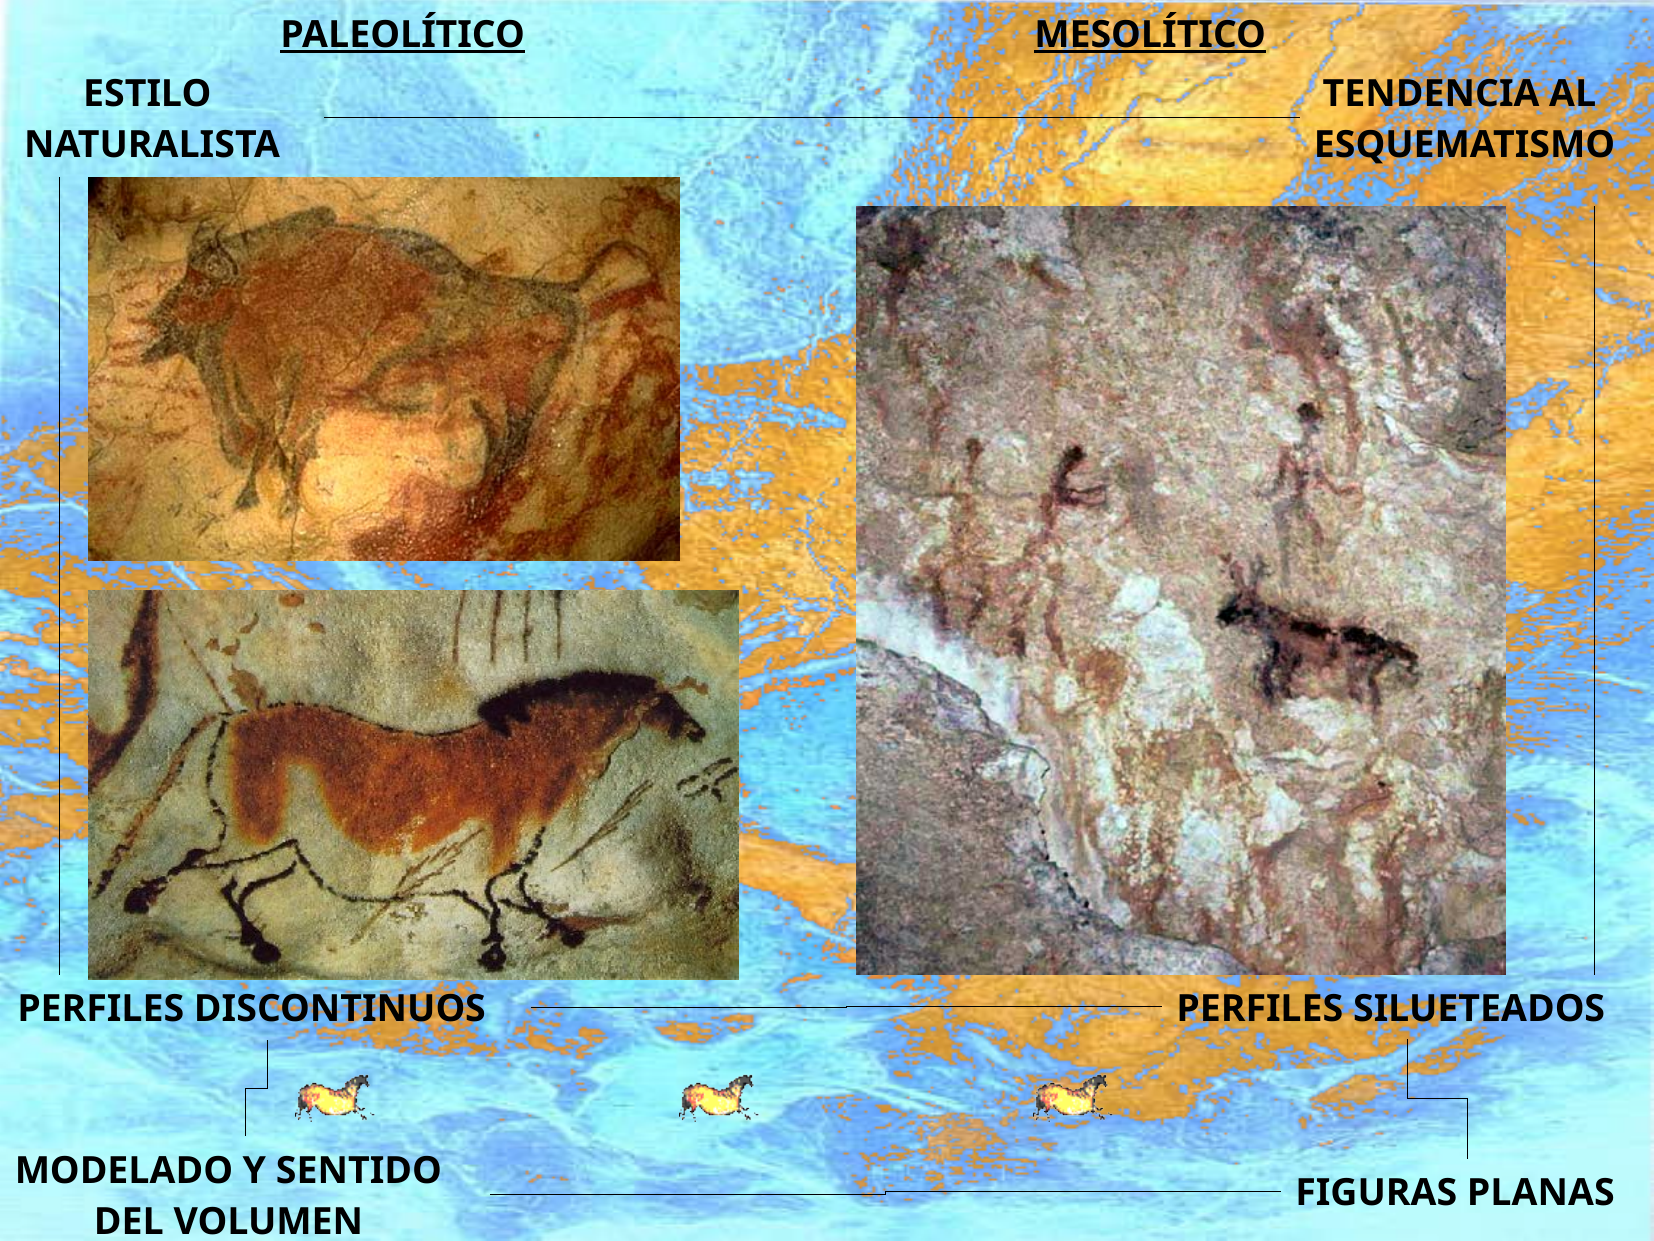

PALEOLÍTICO
MESOLÍTICO
ESTILO
NATURALISTA
TENDENCIA AL
ESQUEMATISMO
PERFILES SILUETEADOS
PERFILES DISCONTINUOS
MODELADO Y SENTIDO
DEL VOLUMEN
FIGURAS PLANAS